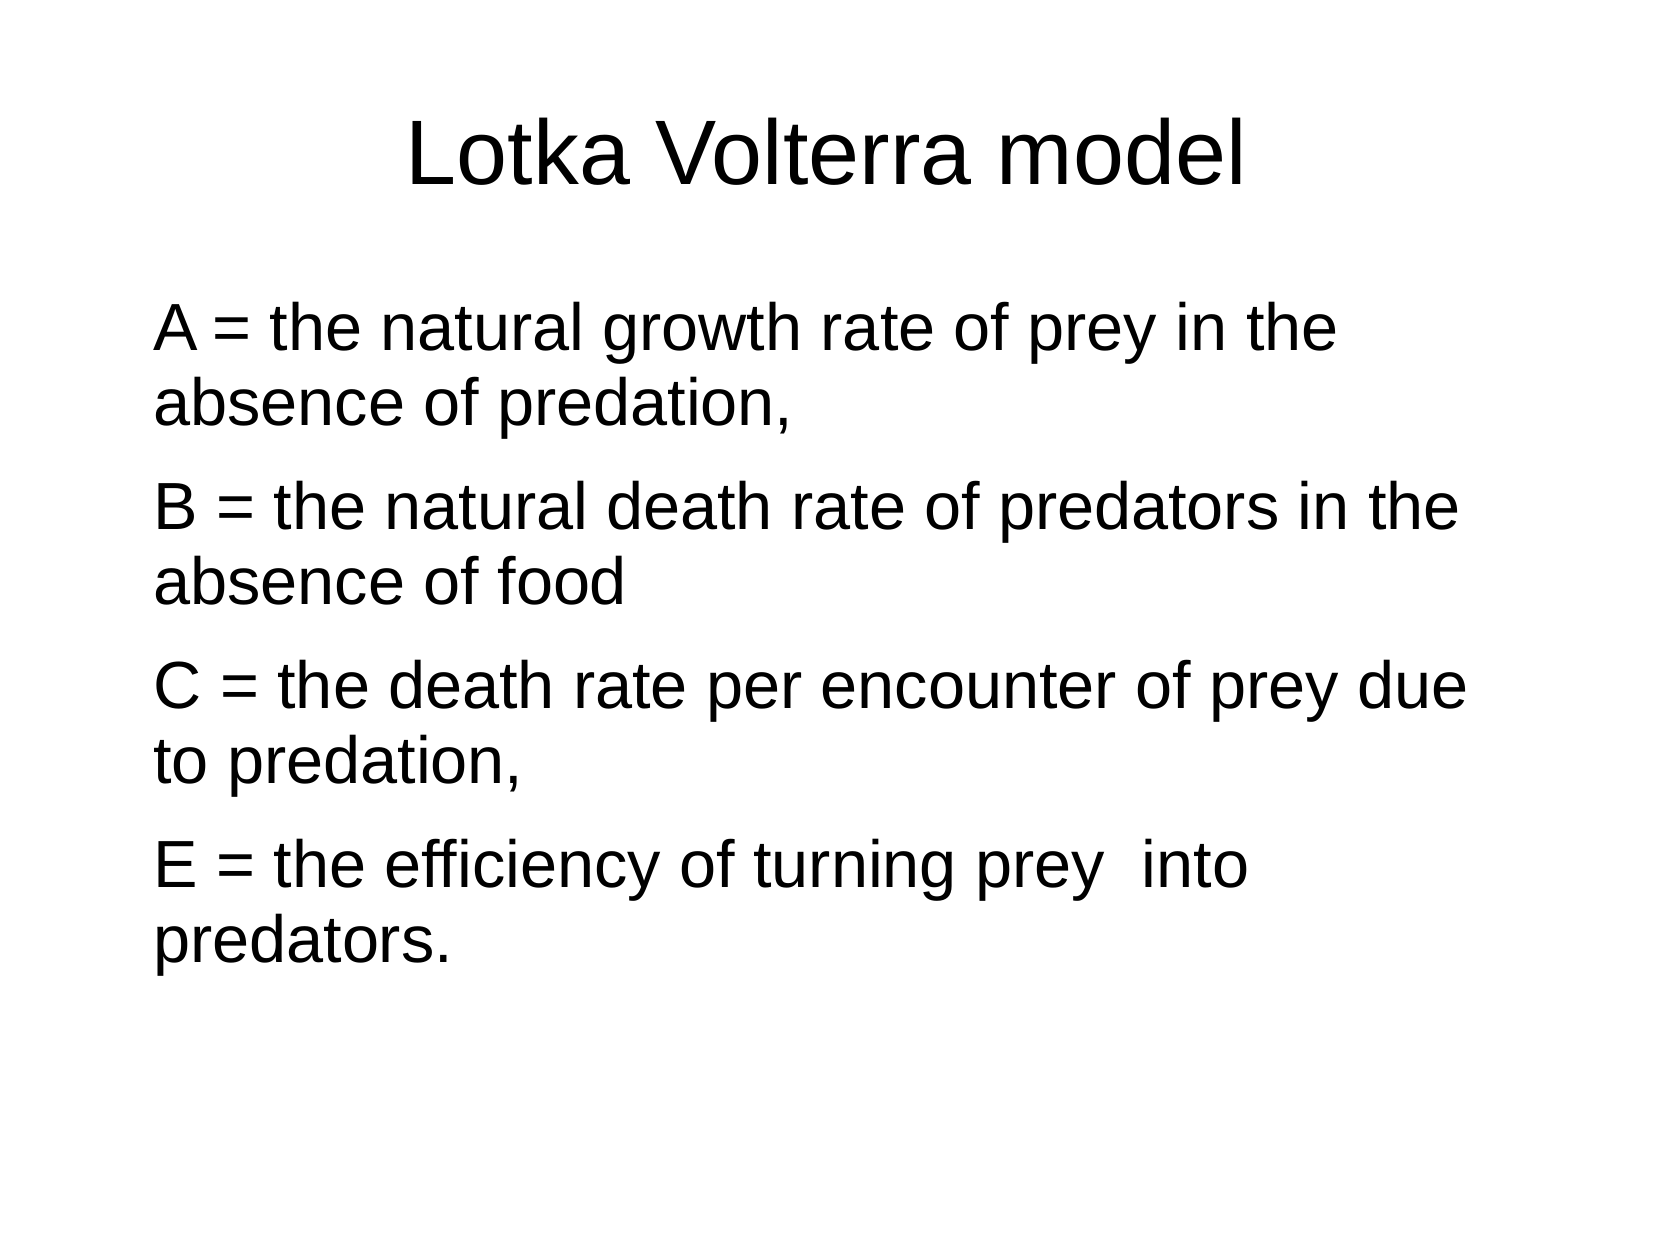

# Lotka Volterra model
A = the natural growth rate of prey in the absence of predation,
B = the natural death rate of predators in the absence of food
C = the death rate per encounter of prey due to predation,
E = the efficiency of turning prey into predators.